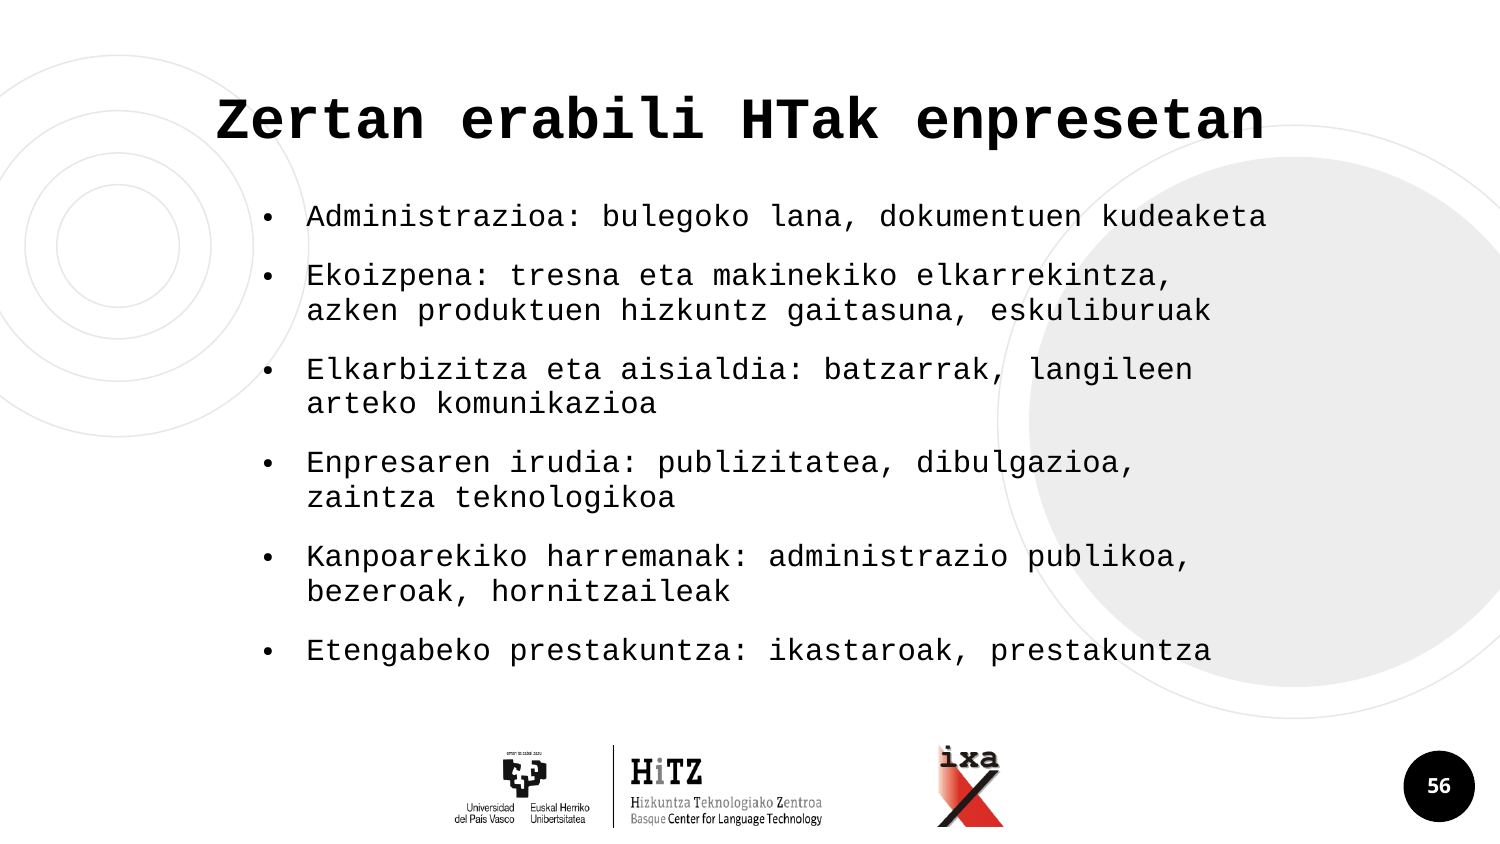

Zertan erabili HTak enpresetan
# Administrazioa: bulegoko lana, dokumentuen kudeaketa
Ekoizpena: tresna eta makinekiko elkarrekintza, azken produktuen hizkuntz gaitasuna, eskuliburuak
Elkarbizitza eta aisialdia: batzarrak, langileen arteko komunikazioa
Enpresaren irudia: publizitatea, dibulgazioa, zaintza teknologikoa
Kanpoarekiko harremanak: administrazio publikoa, bezeroak, hornitzaileak
Etengabeko prestakuntza: ikastaroak, prestakuntza